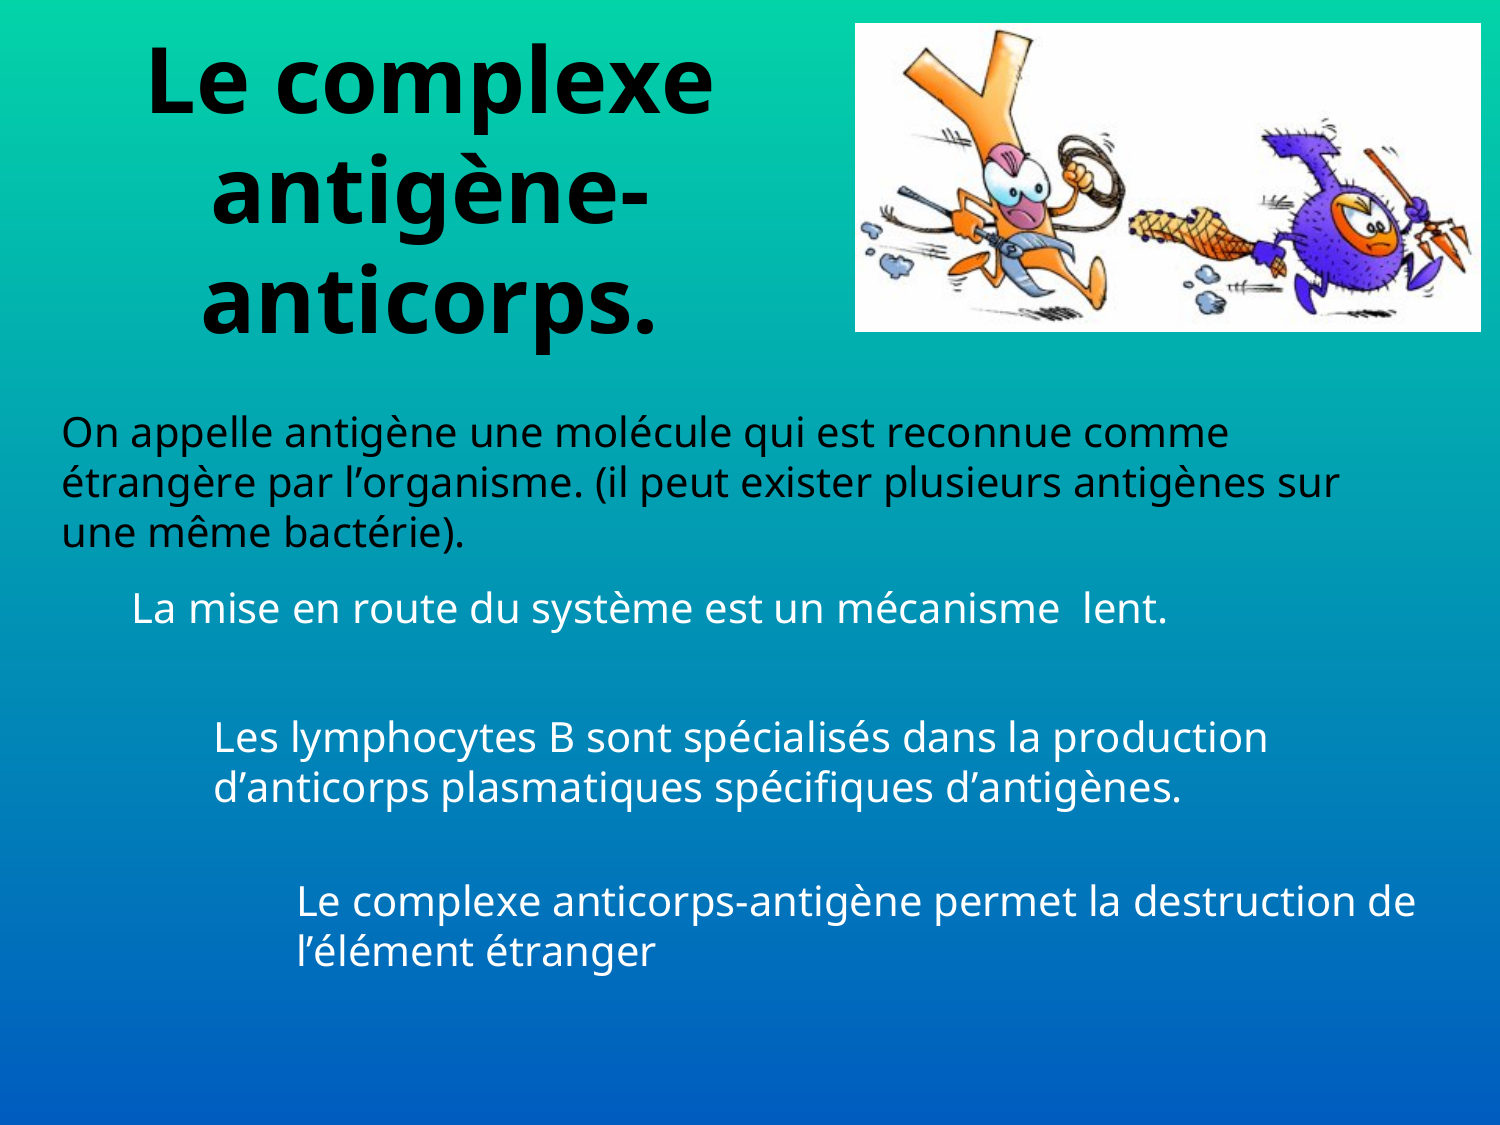

# Le complexe antigène-anticorps.
On appelle antigène une molécule qui est reconnue comme étrangère par l’organisme. (il peut exister plusieurs antigènes sur une même bactérie).
La mise en route du système est un mécanisme lent.
Les lymphocytes B sont spécialisés dans la production d’anticorps plasmatiques spécifiques d’antigènes.
Le complexe anticorps-antigène permet la destruction de l’élément étranger